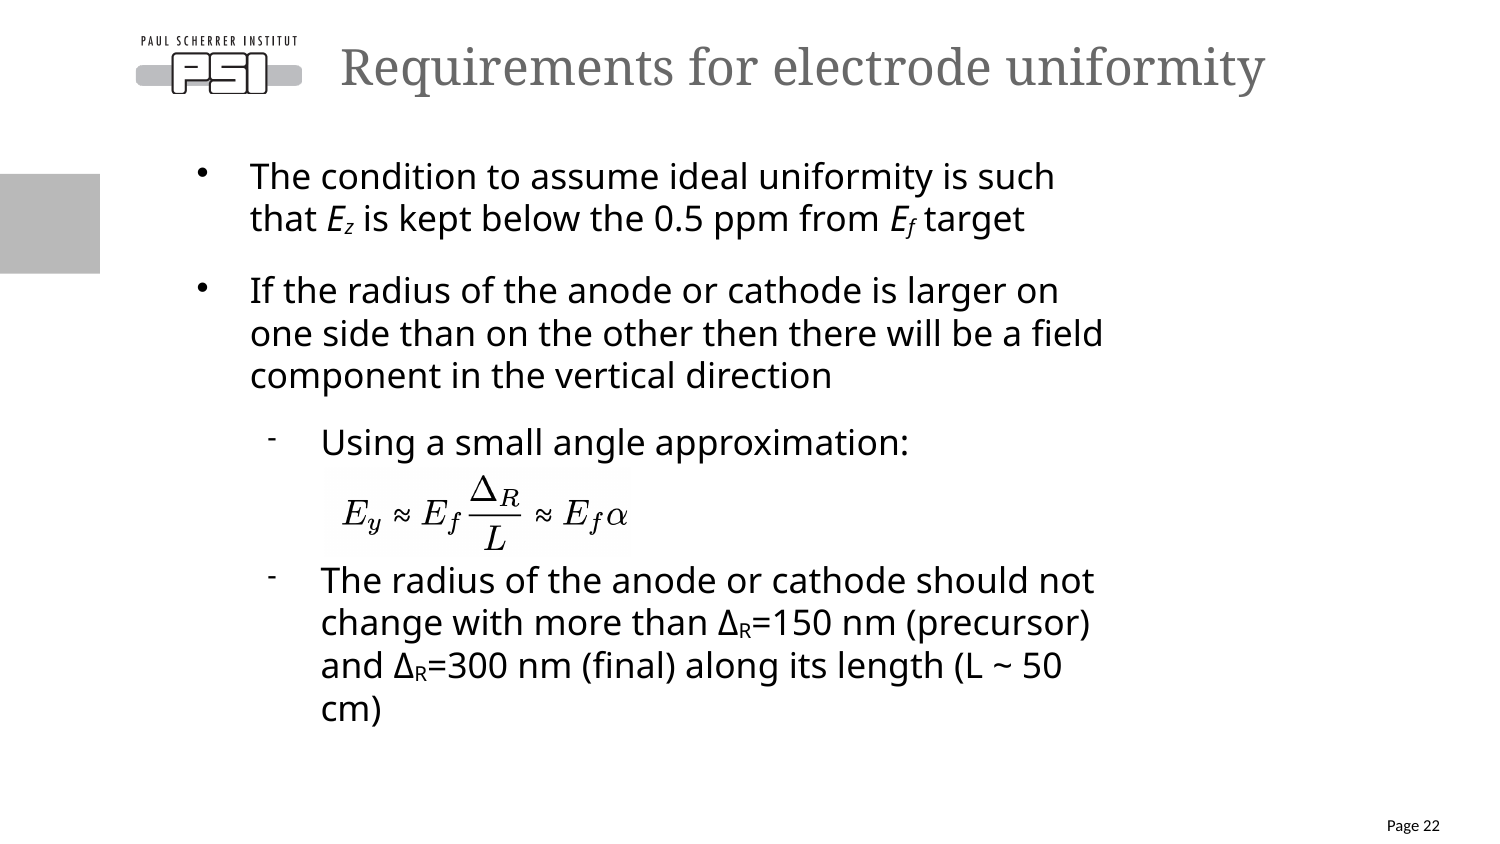

Requirements for electrode uniformity
# The condition to assume ideal uniformity is such that Ez is kept below the 0.5 ppm from Ef target
If the radius of the anode or cathode is larger on one side than on the other then there will be a field component in the vertical direction
Using a small angle approximation:
The radius of the anode or cathode should not change with more than ΔR=150 nm (precursor) and ΔR=300 nm (final) along its length (L ~ 50 cm)
Page